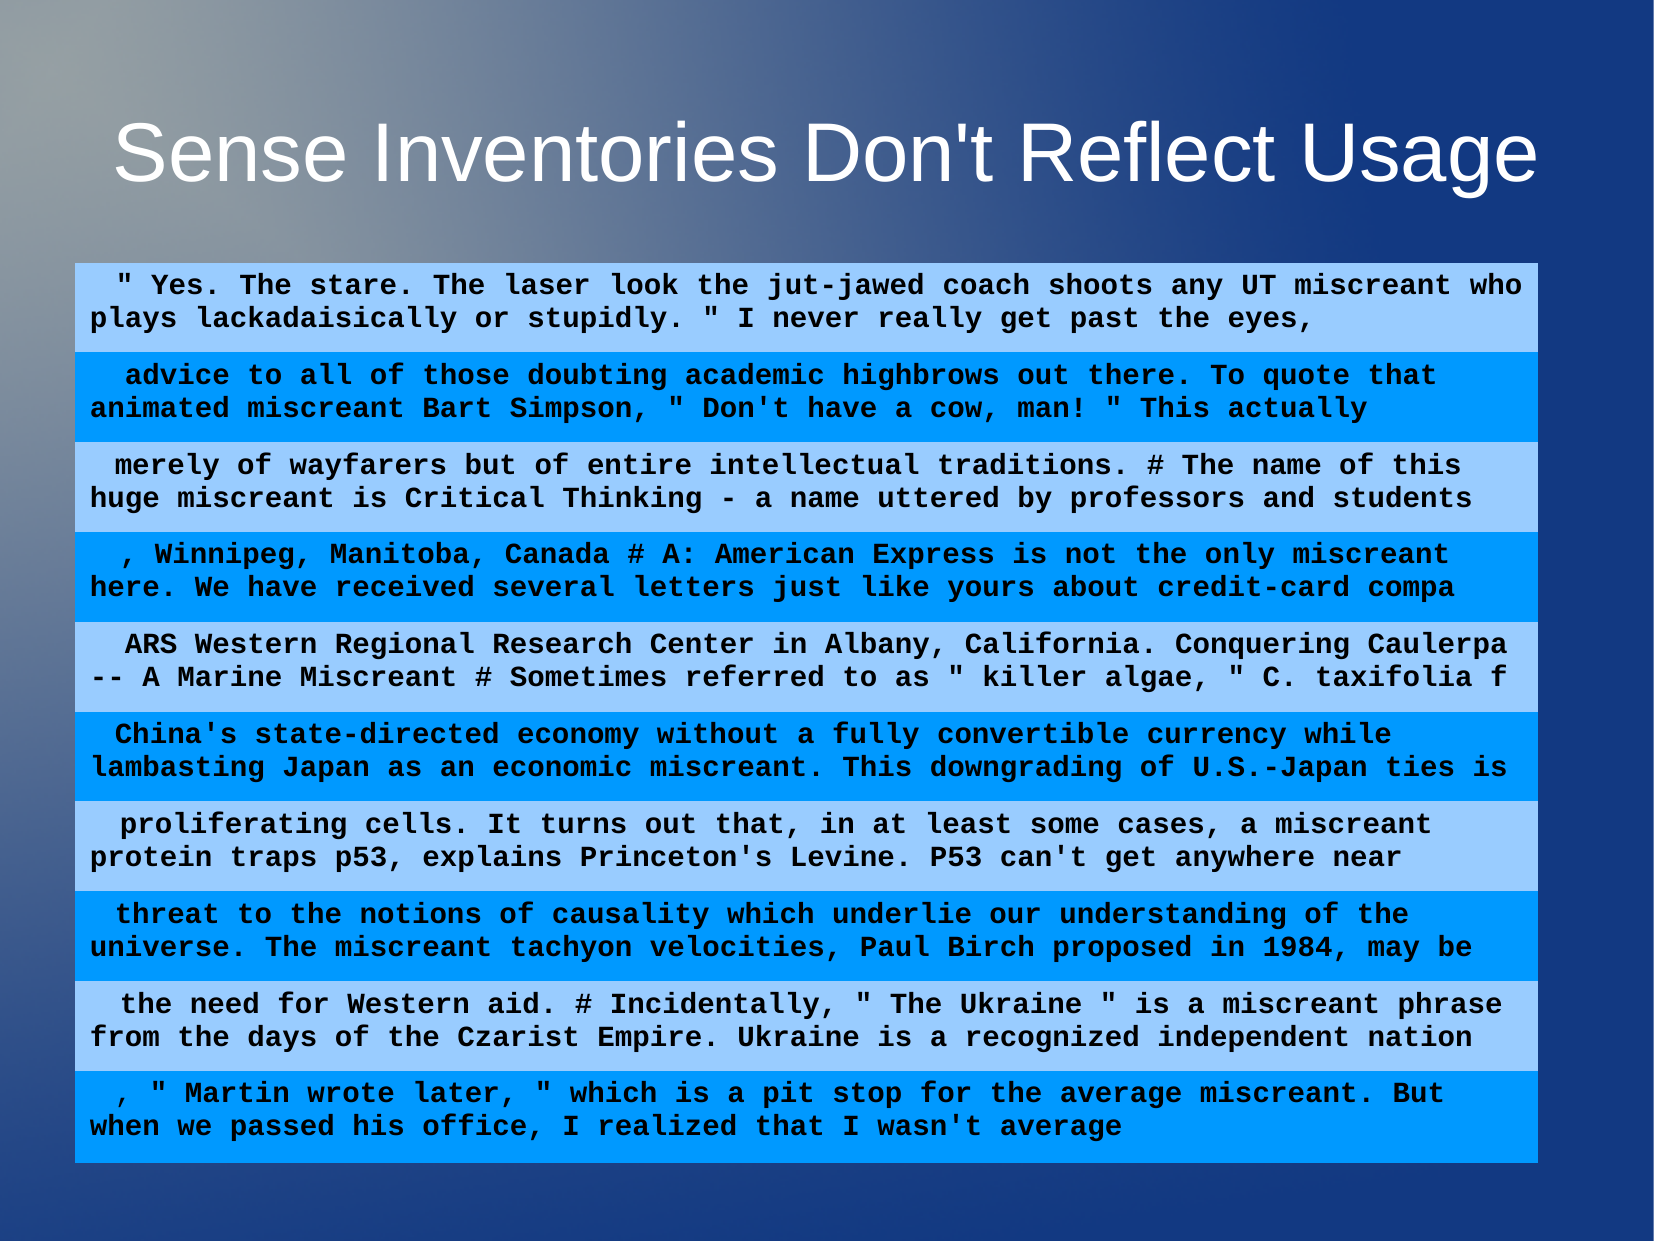

# Sense Inventories Don't Reflect Usage
| " Yes. The stare. The laser look the jut-jawed coach shoots any UT miscreant who plays lackadaisically or stupidly. " I never really get past the eyes, |
| --- |
| advice to all of those doubting academic highbrows out there. To quote that animated miscreant Bart Simpson, " Don't have a cow, man! " This actually |
| merely of wayfarers but of entire intellectual traditions. # The name of this huge miscreant is Critical Thinking - a name uttered by professors and students |
| , Winnipeg, Manitoba, Canada # A: American Express is not the only miscreant here. We have received several letters just like yours about credit-card compa |
| ARS Western Regional Research Center in Albany, California. Conquering Caulerpa -- A Marine Miscreant # Sometimes referred to as " killer algae, " C. taxifolia f |
| China's state-directed economy without a fully convertible currency while lambasting Japan as an economic miscreant. This downgrading of U.S.-Japan ties is |
| proliferating cells. It turns out that, in at least some cases, a miscreant protein traps p53, explains Princeton's Levine. P53 can't get anywhere near |
| threat to the notions of causality which underlie our understanding of the universe. The miscreant tachyon velocities, Paul Birch proposed in 1984, may be |
| the need for Western aid. # Incidentally, " The Ukraine " is a miscreant phrase from the days of the Czarist Empire. Ukraine is a recognized independent nation |
| , " Martin wrote later, " which is a pit stop for the average miscreant. But when we passed his office, I realized that I wasn't average |